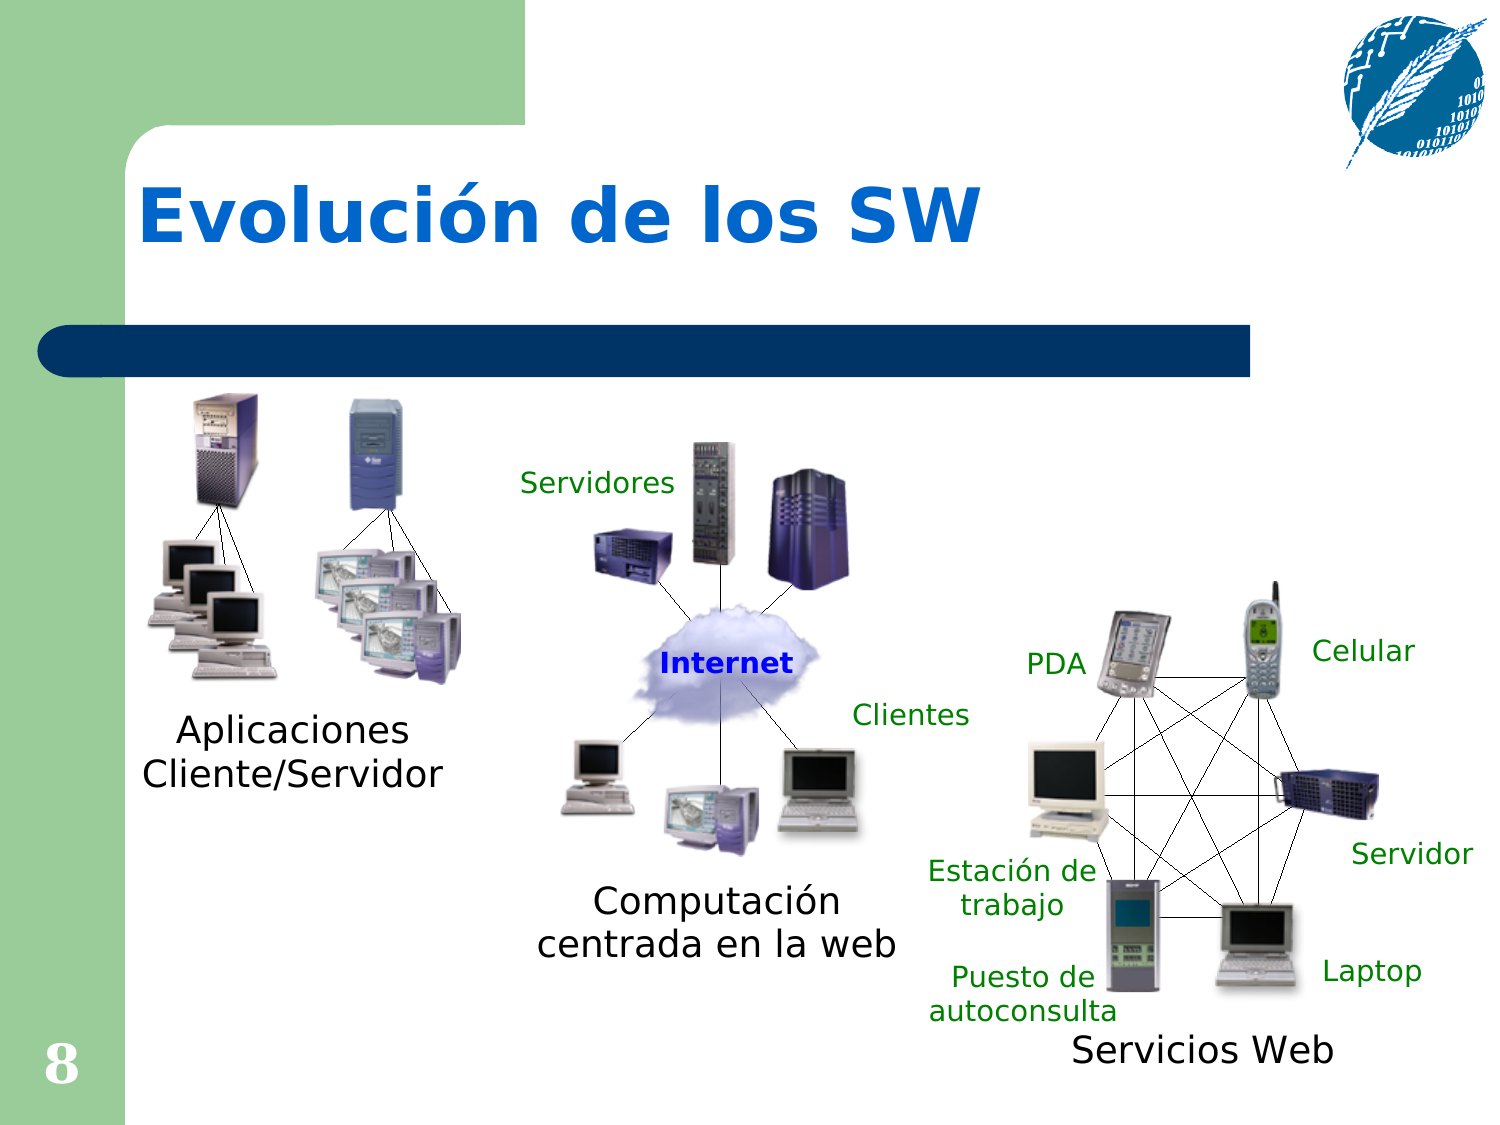

# Evolución de los SW
Servidores
Celular
Internet
PDA
Clientes
Aplicaciones Cliente/Servidor
Servidor
Estación de
trabajo
Computación centrada en la web
Laptop
Puesto de
autoconsulta
Servicios Web
8